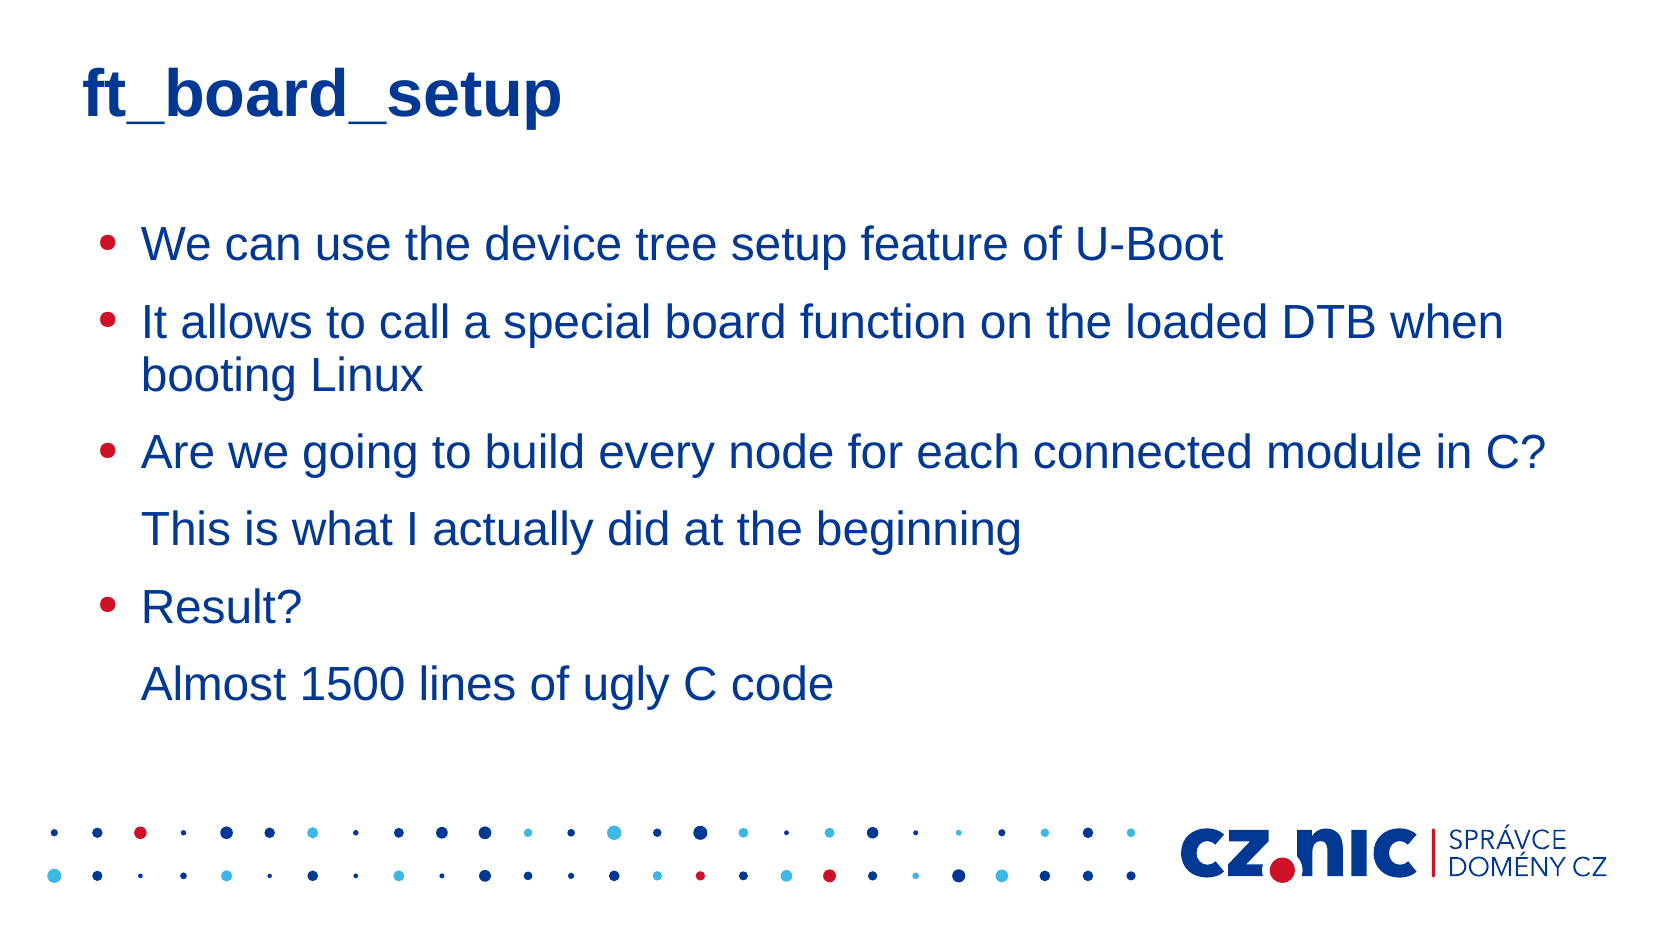

# ft_board_setup
We can use the device tree setup feature of U-Boot
It allows to call a special board function on the loaded DTB when booting Linux
Are we going to build every node for each connected module in C?
This is what I actually did at the beginning
Result?
Almost 1500 lines of ugly C code